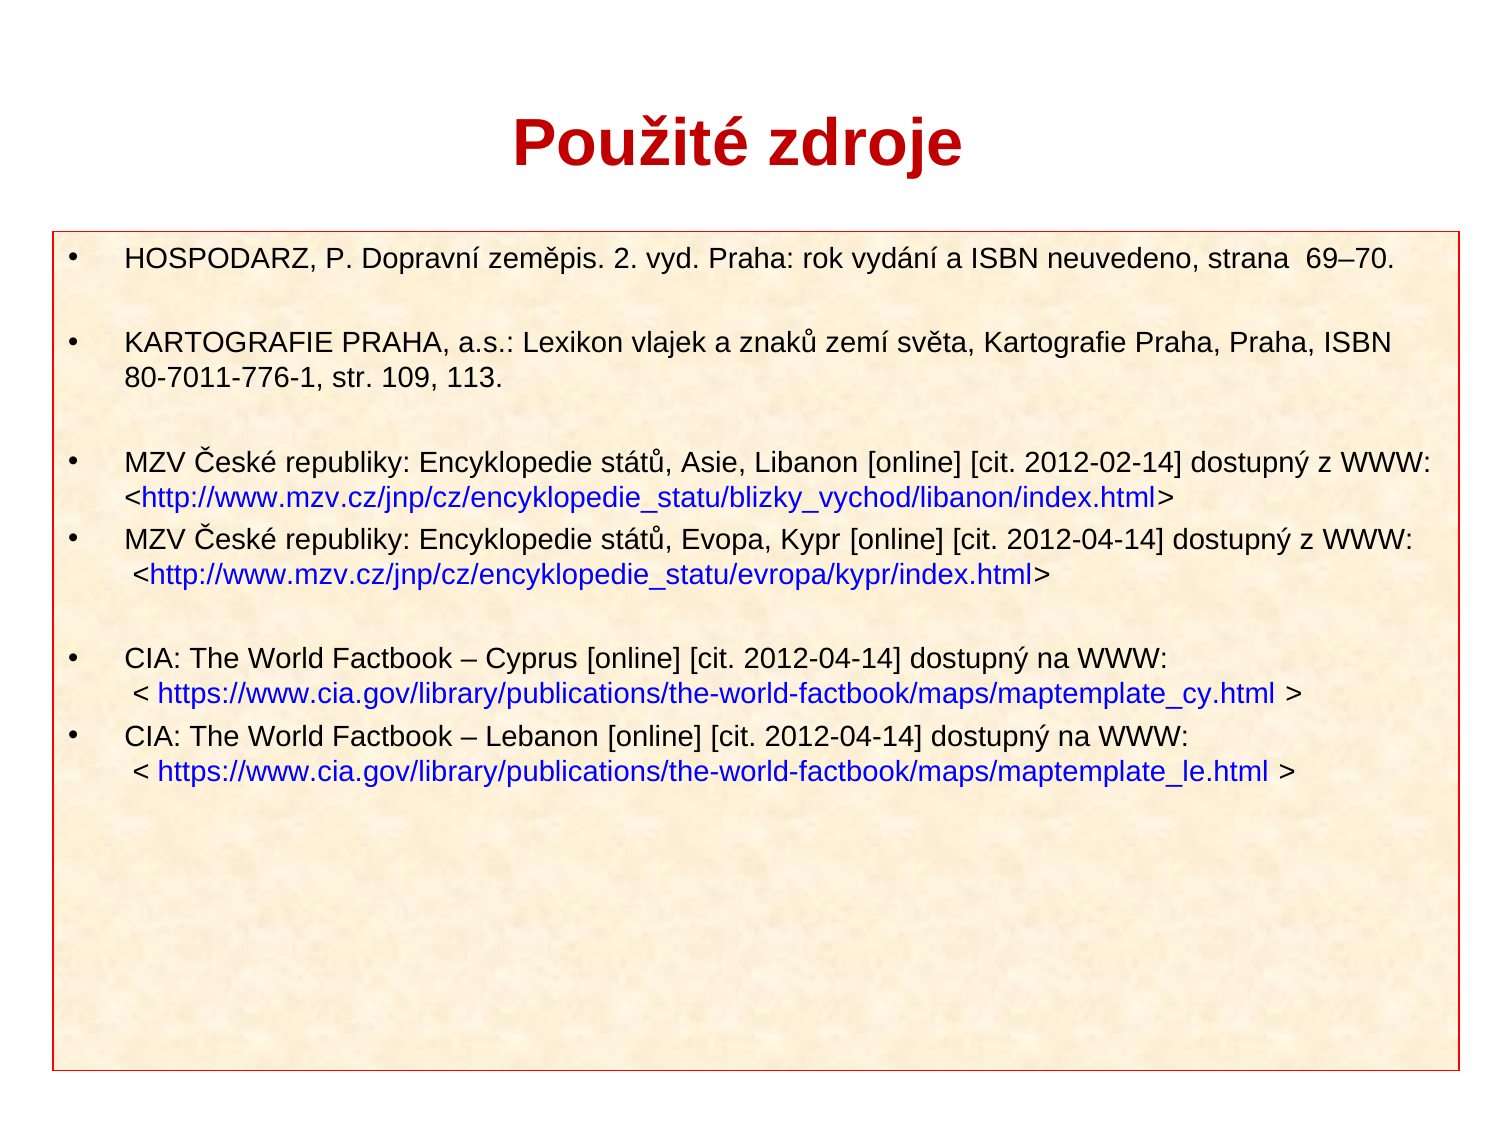

# Použité zdroje
HOSPODARZ, P. Dopravní zeměpis. 2. vyd. Praha: rok vydání a ISBN neuvedeno, strana 69–70.
KARTOGRAFIE PRAHA, a.s.: Lexikon vlajek a znaků zemí světa, Kartografie Praha, Praha, ISBN 80-7011-776-1, str. 109, 113.
MZV České republiky: Encyklopedie států, Asie, Libanon [online] [cit. 2012-02-14] dostupný z WWW:
<http://www.mzv.cz/jnp/cz/encyklopedie_statu/blizky_vychod/libanon/index.html>
MZV České republiky: Encyklopedie států, Evopa, Kypr [online] [cit. 2012-04-14] dostupný z WWW:
 <http://www.mzv.cz/jnp/cz/encyklopedie_statu/evropa/kypr/index.html>
CIA: The World Factbook – Cyprus [online] [cit. 2012-04-14] dostupný na WWW:
 < https://www.cia.gov/library/publications/the-world-factbook/maps/maptemplate_cy.html >
CIA: The World Factbook – Lebanon [online] [cit. 2012-04-14] dostupný na WWW:
 < https://www.cia.gov/library/publications/the-world-factbook/maps/maptemplate_le.html >